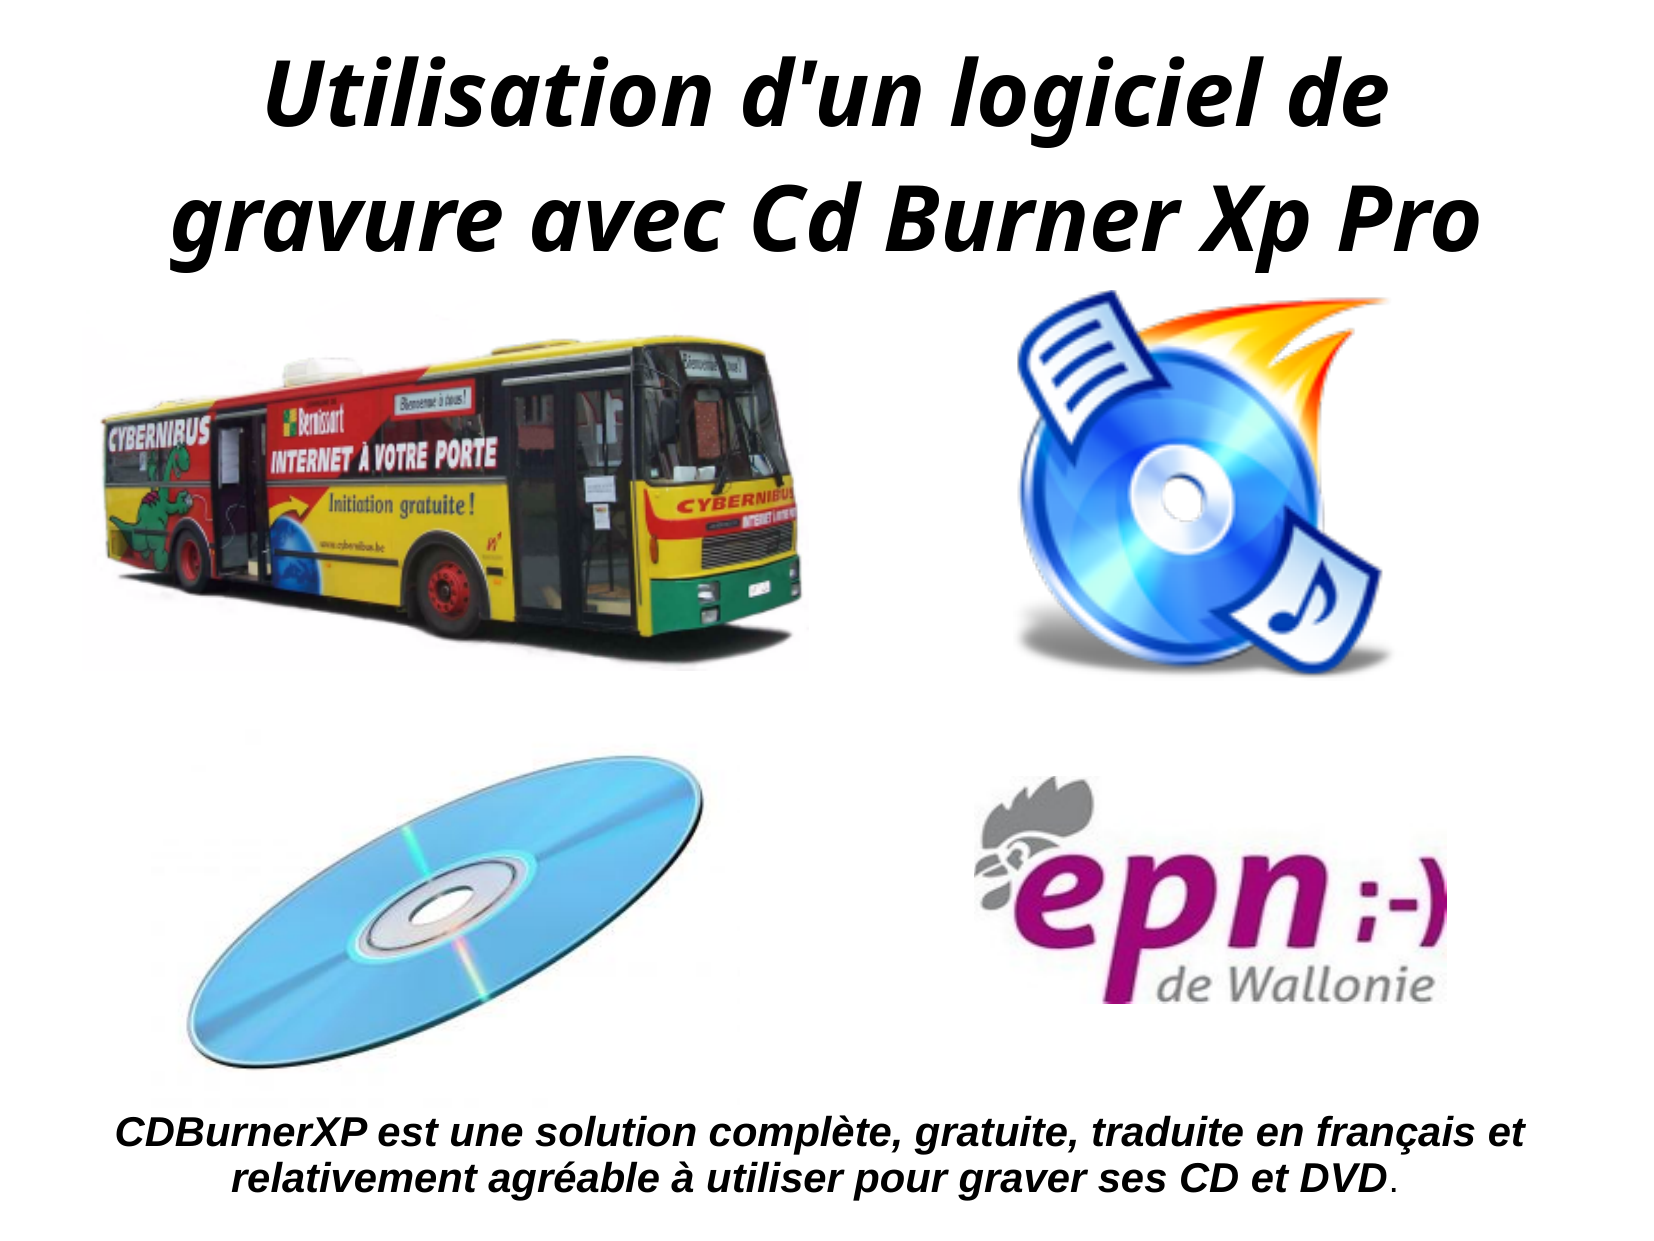

# Utilisation d'un logiciel de gravure avec Cd Burner Xp Pro
CDBurnerXP est une solution complète, gratuite, traduite en français et relativement agréable à utiliser pour graver ses CD et DVD.